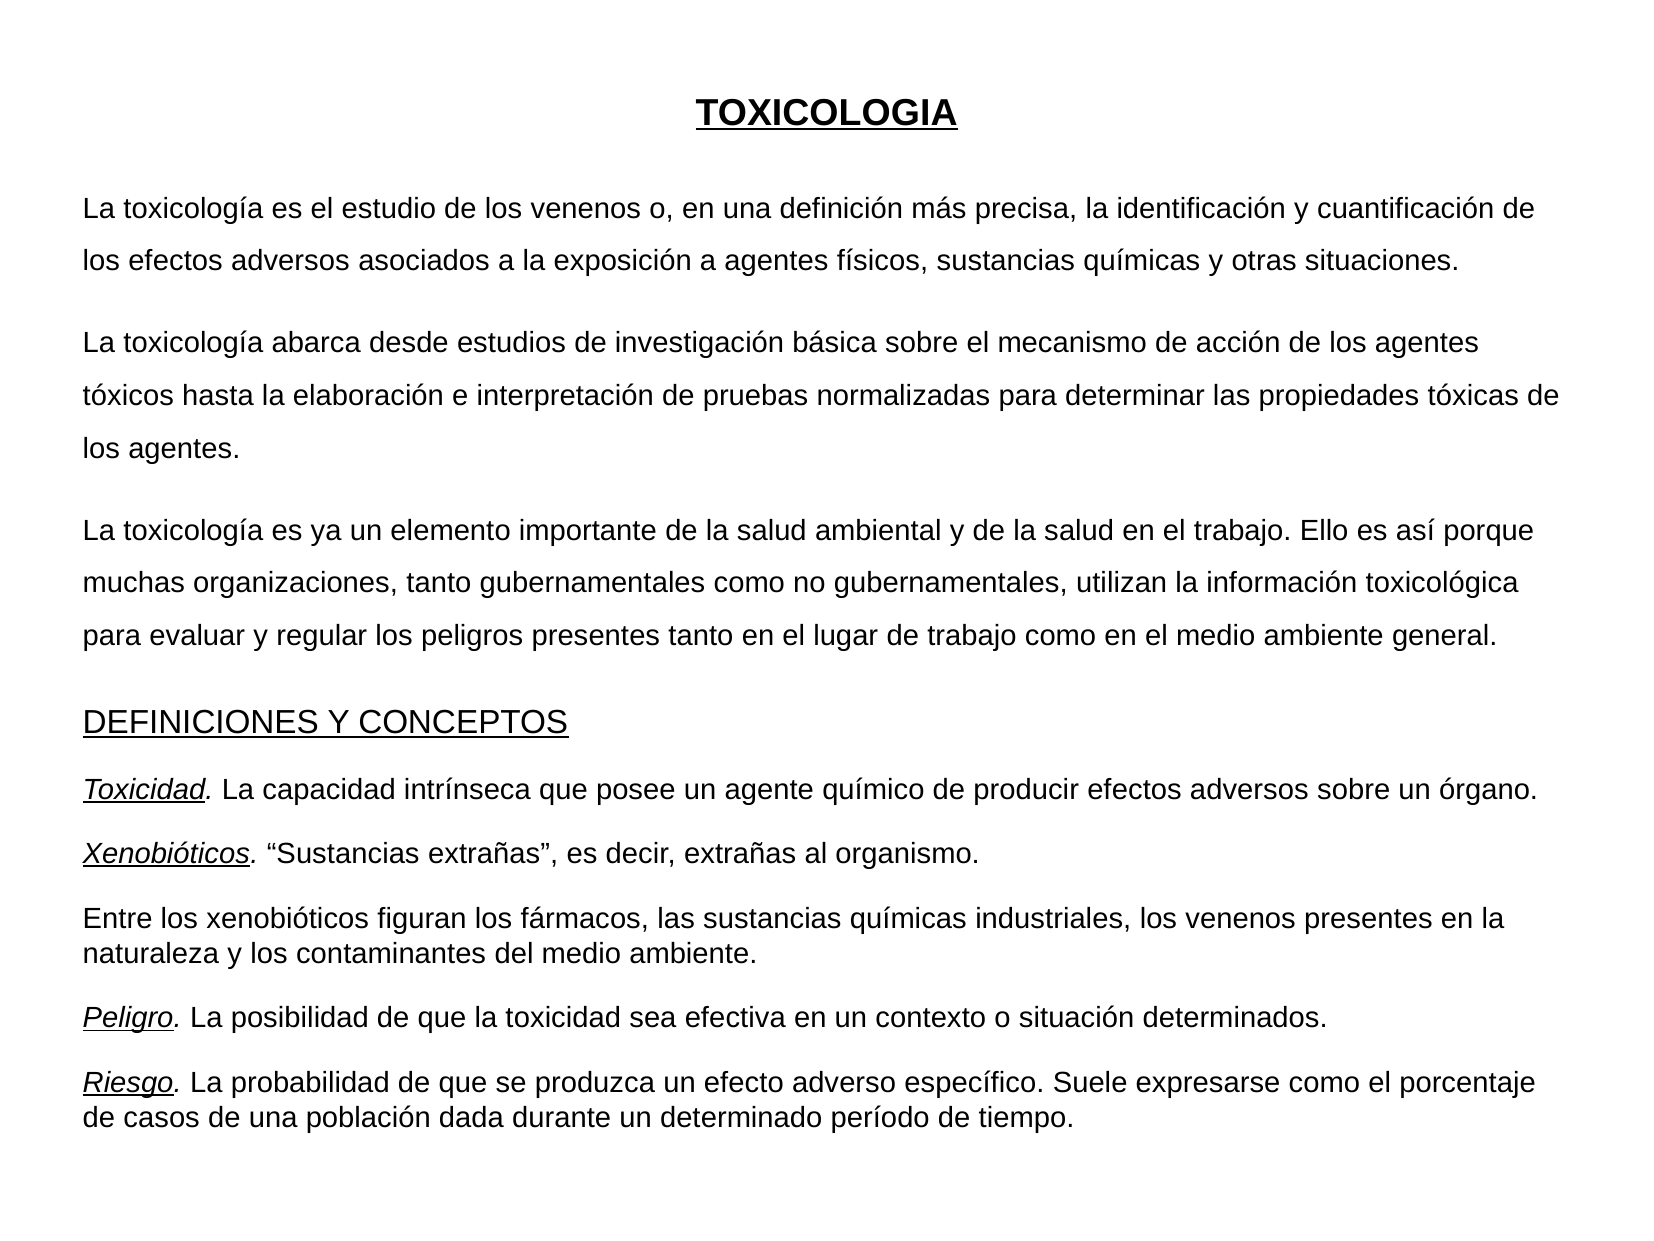

# TOXICOLOGIA
La toxicología es el estudio de los venenos o, en una definición más precisa, la identificación y cuantificación de los efectos adversos asociados a la exposición a agentes físicos, sustancias químicas y otras situaciones.
La toxicología abarca desde estudios de investigación básica sobre el mecanismo de acción de los agentes tóxicos hasta la elaboración e interpretación de pruebas normalizadas para determinar las propiedades tóxicas de los agentes.
La toxicología es ya un elemento importante de la salud ambiental y de la salud en el trabajo. Ello es así porque muchas organizaciones, tanto gubernamentales como no gubernamentales, utilizan la información toxicológica para evaluar y regular los peligros presentes tanto en el lugar de trabajo como en el medio ambiente general.
DEFINICIONES Y CONCEPTOS
Toxicidad. La capacidad intrínseca que posee un agente químico de producir efectos adversos sobre un órgano.
Xenobióticos. “Sustancias extrañas”, es decir, extrañas al organismo.
Entre los xenobióticos figuran los fármacos, las sustancias químicas industriales, los venenos presentes en la naturaleza y los contaminantes del medio ambiente.
Peligro. La posibilidad de que la toxicidad sea efectiva en un contexto o situación determinados.
Riesgo. La probabilidad de que se produzca un efecto adverso específico. Suele expresarse como el porcentaje de casos de una población dada durante un determinado período de tiempo.